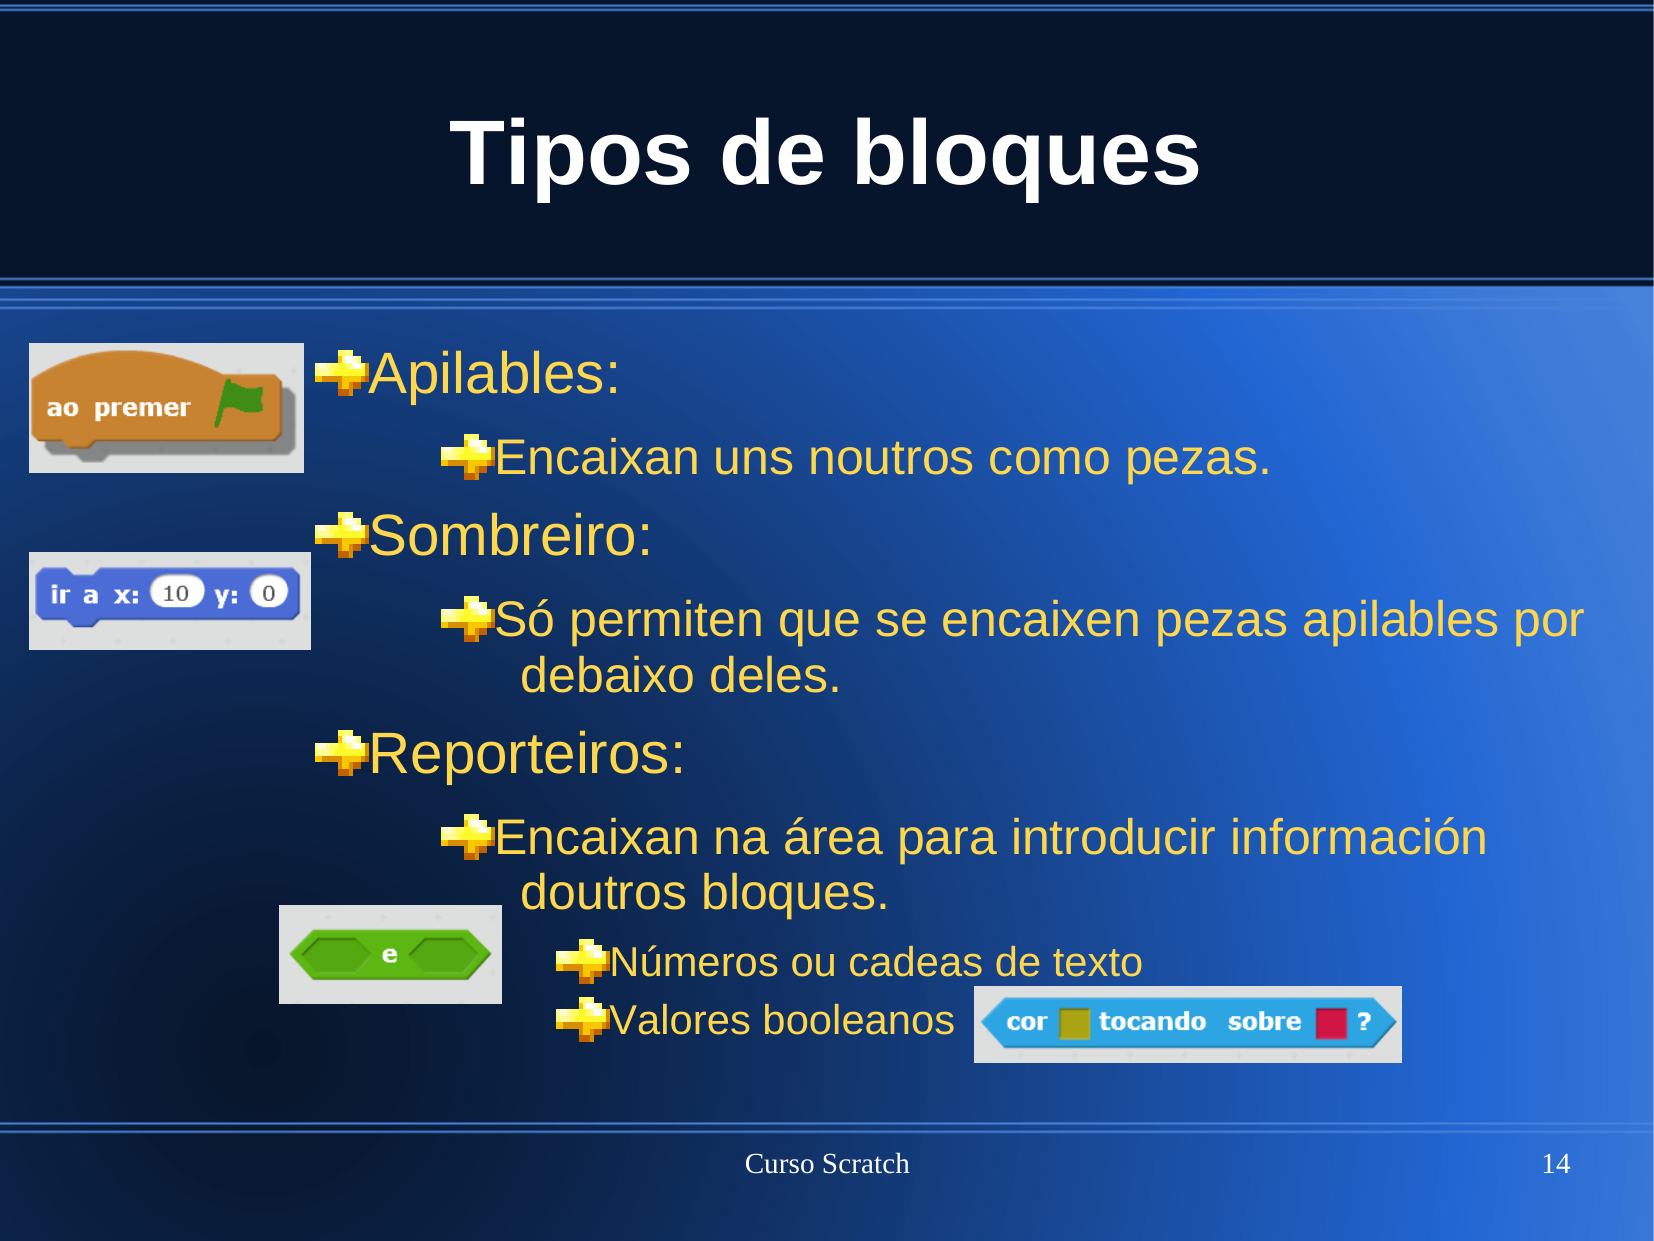

# Tipos de bloques
Apilables:
Encaixan uns noutros como pezas.
Sombreiro:
Só permiten que se encaixen pezas apilables por debaixo deles.
Reporteiros:
Encaixan na área para introducir información doutros bloques.
Números ou cadeas de texto
Valores booleanos
Curso Scratch
14